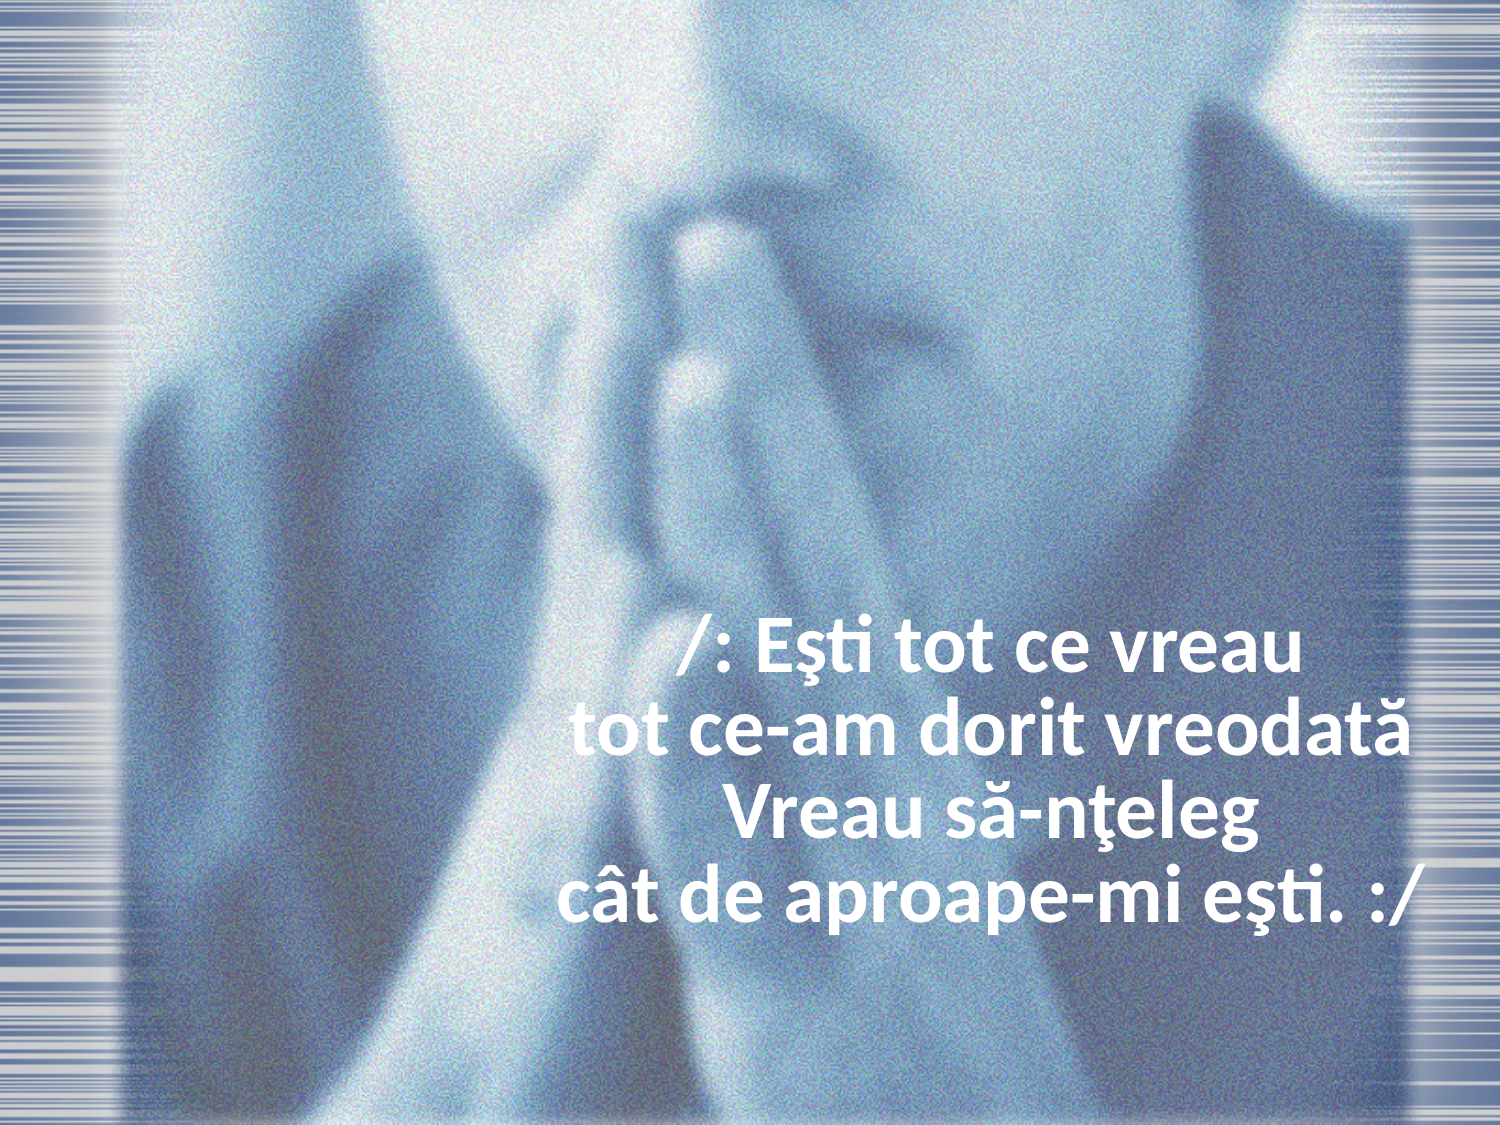

#
/: Eşti tot ce vreau
tot ce-am dorit vreodată
Vreau să-nţeleg
cât de aproape-mi eşti. :/